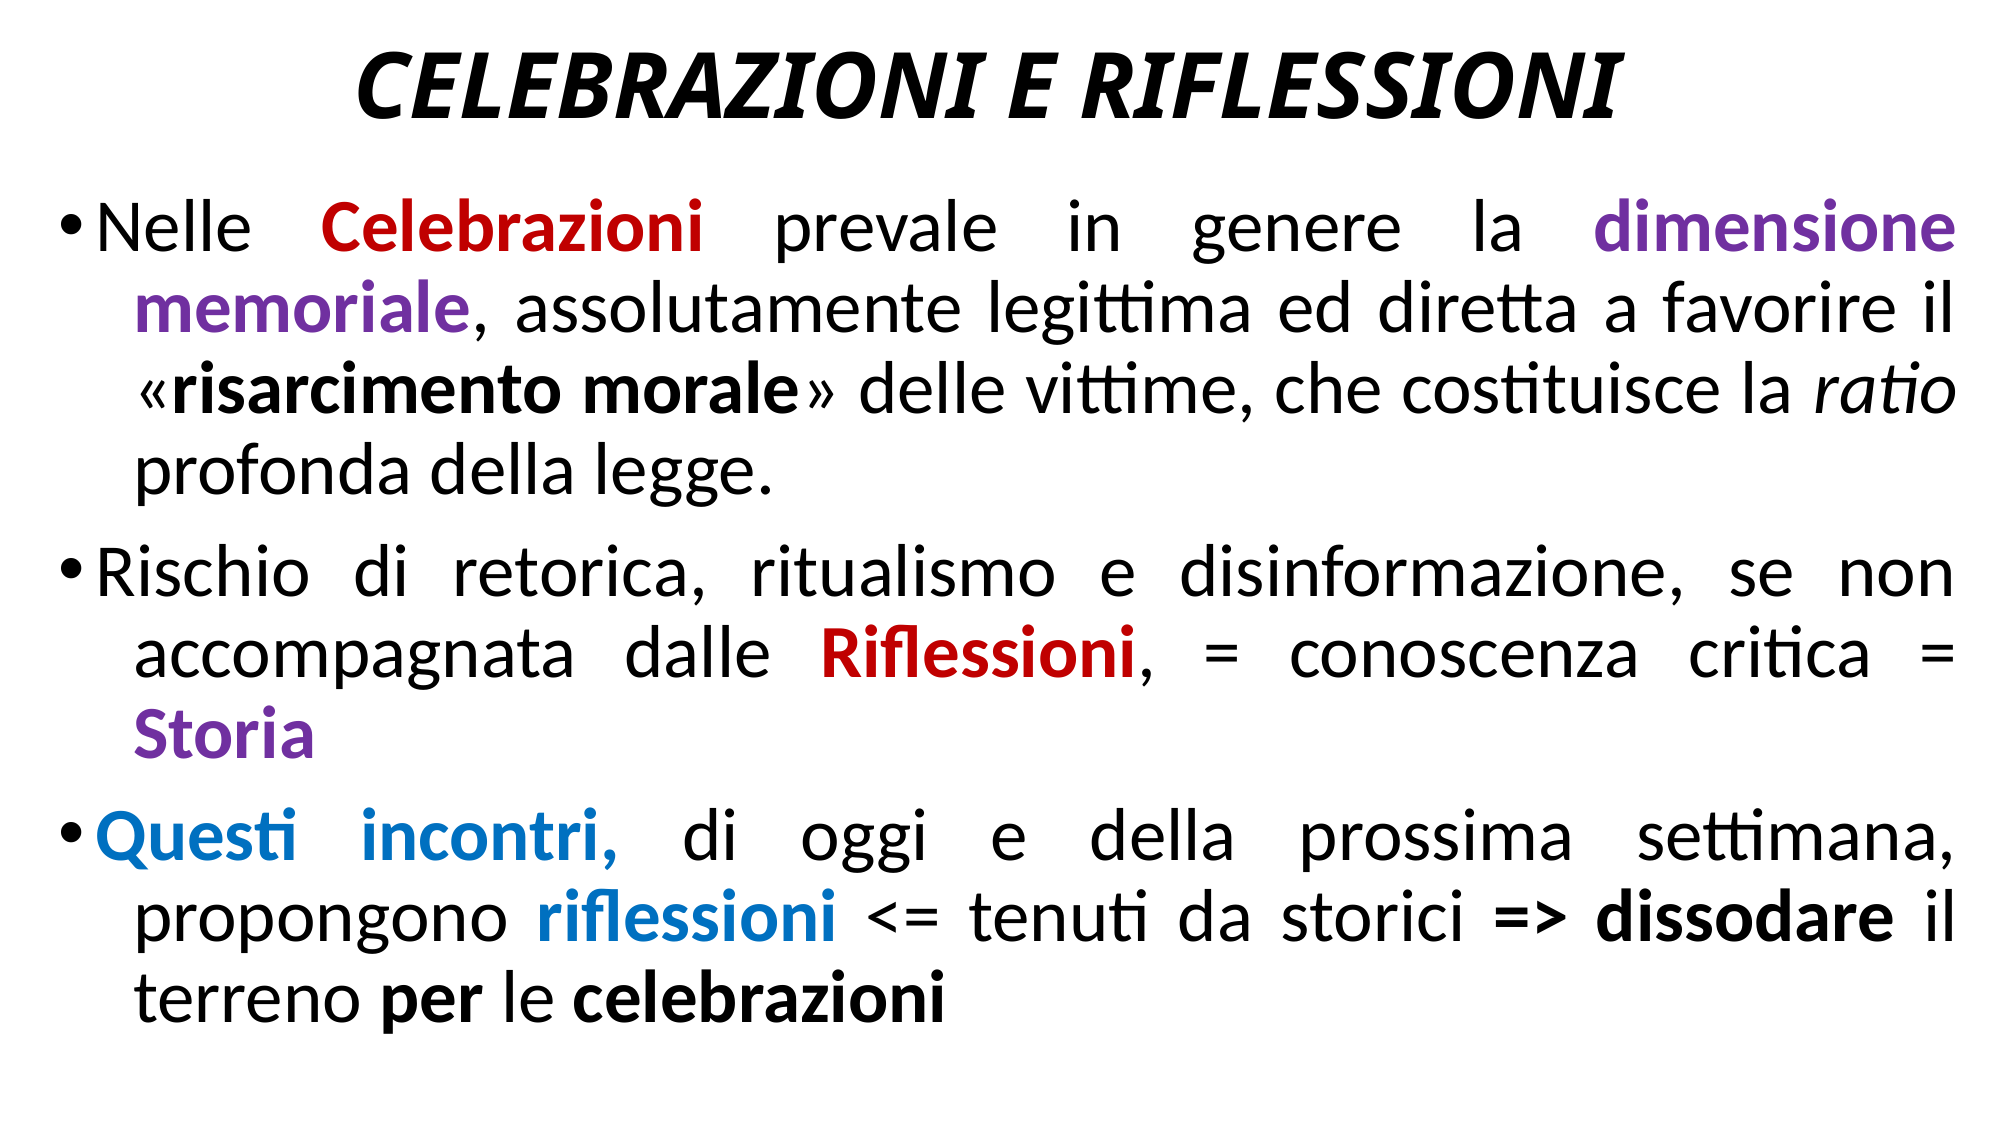

# CELEBRAZIONI E RIFLESSIONI
Nelle Celebrazioni prevale in genere la dimensione memoriale, assolutamente legittima ed diretta a favorire il «risarcimento morale» delle vittime, che costituisce la ratio profonda della legge.
Rischio di retorica, ritualismo e disinformazione, se non accompagnata dalle Riflessioni, = conoscenza critica = Storia
Questi incontri, di oggi e della prossima settimana, propongono riflessioni <= tenuti da storici => dissodare il terreno per le celebrazioni